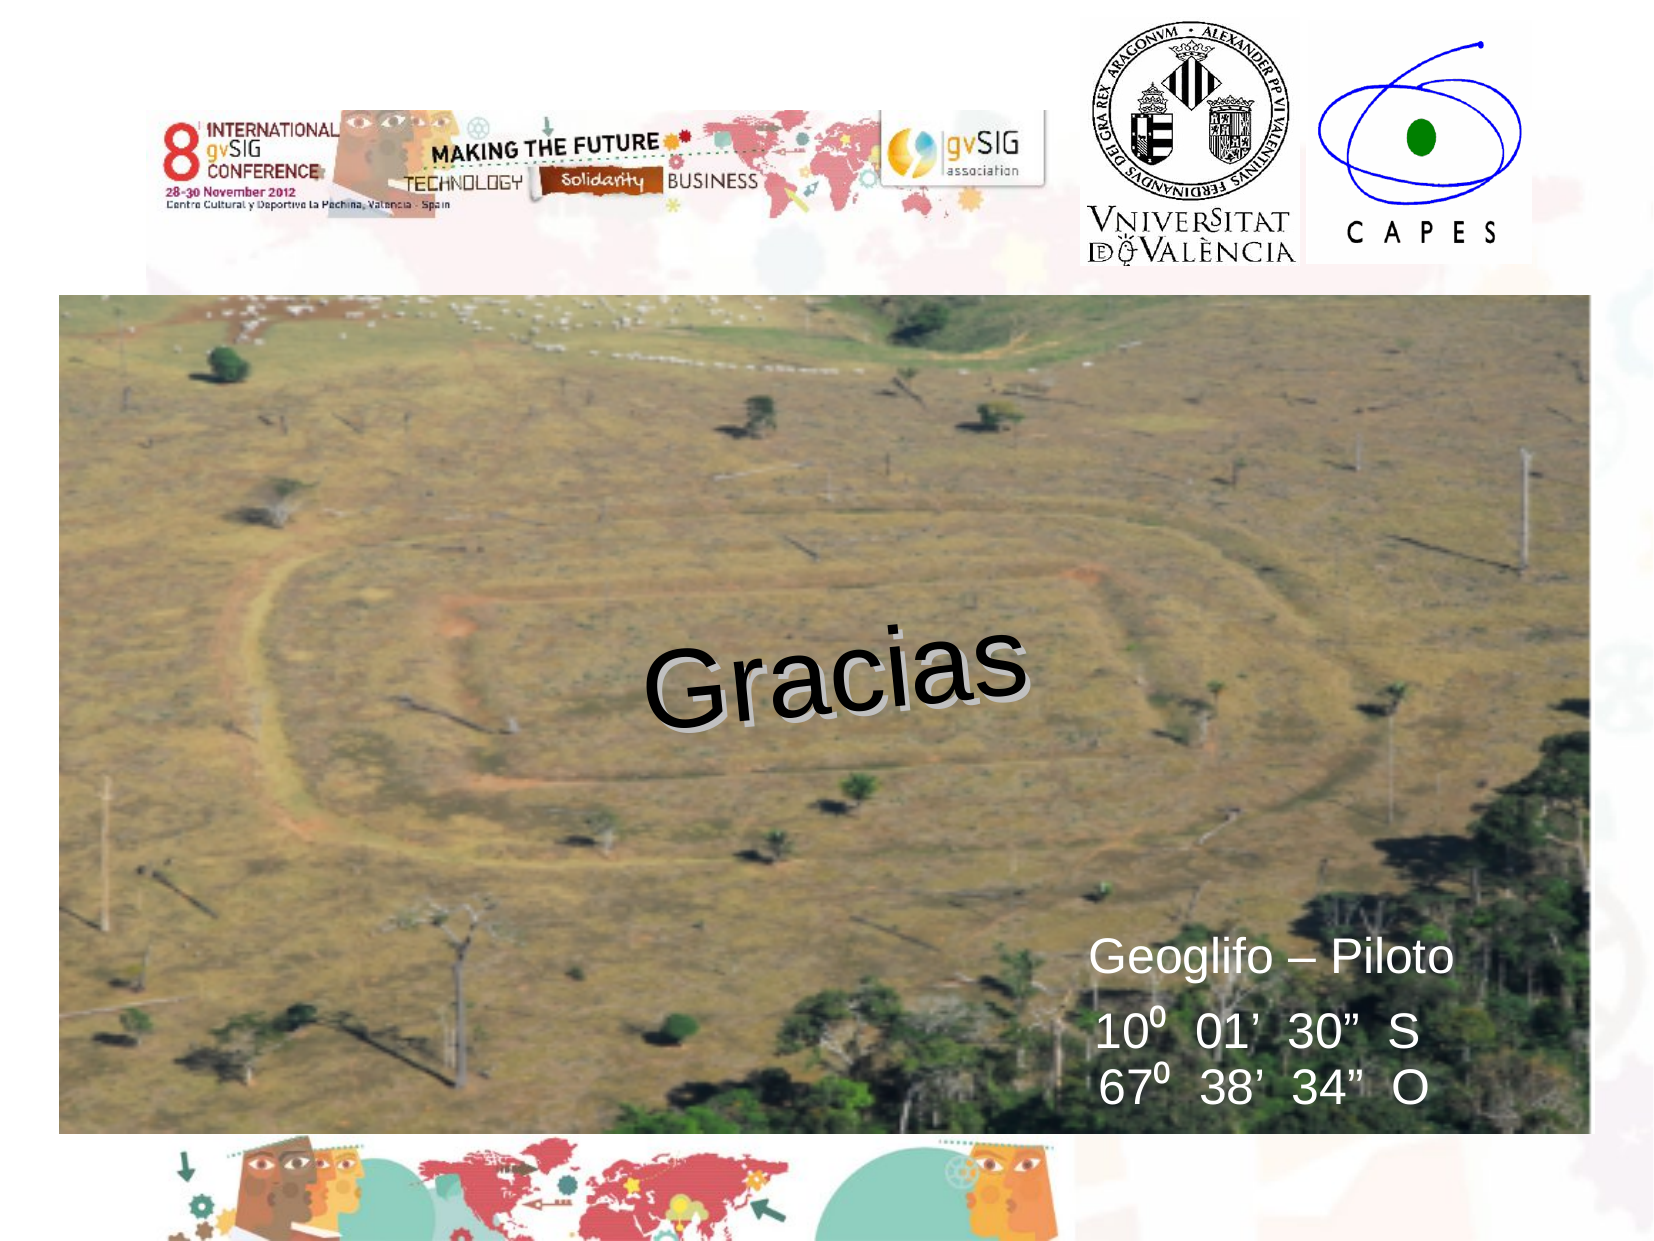

# Gracias
 Geoglifo – Piloto
10⁰ 01’ 30” S
 67⁰ 38’ 34” O